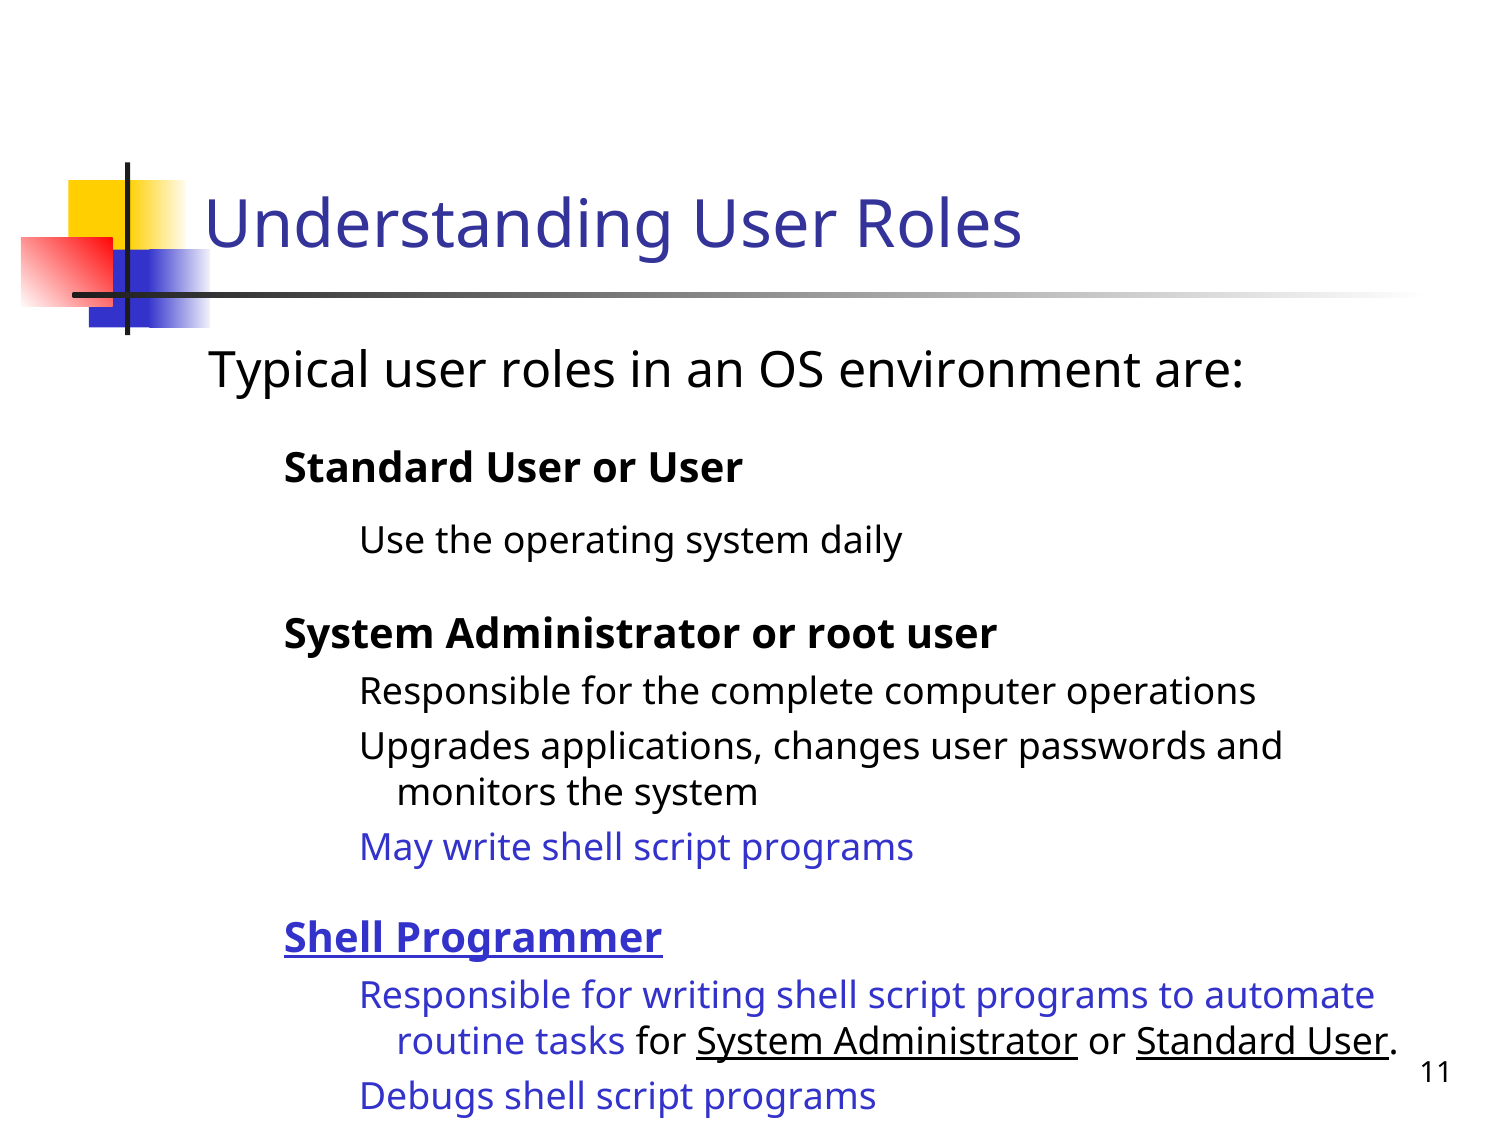

# Understanding User Roles
Typical user roles in an OS environment are:
Standard User or User
Use the operating system daily
System Administrator or root user
Responsible for the complete computer operations
Upgrades applications, changes user passwords and monitors the system
May write shell script programs
Shell Programmer
Responsible for writing shell script programs to automate routine tasks for System Administrator or Standard User.
Debugs shell script programs
11